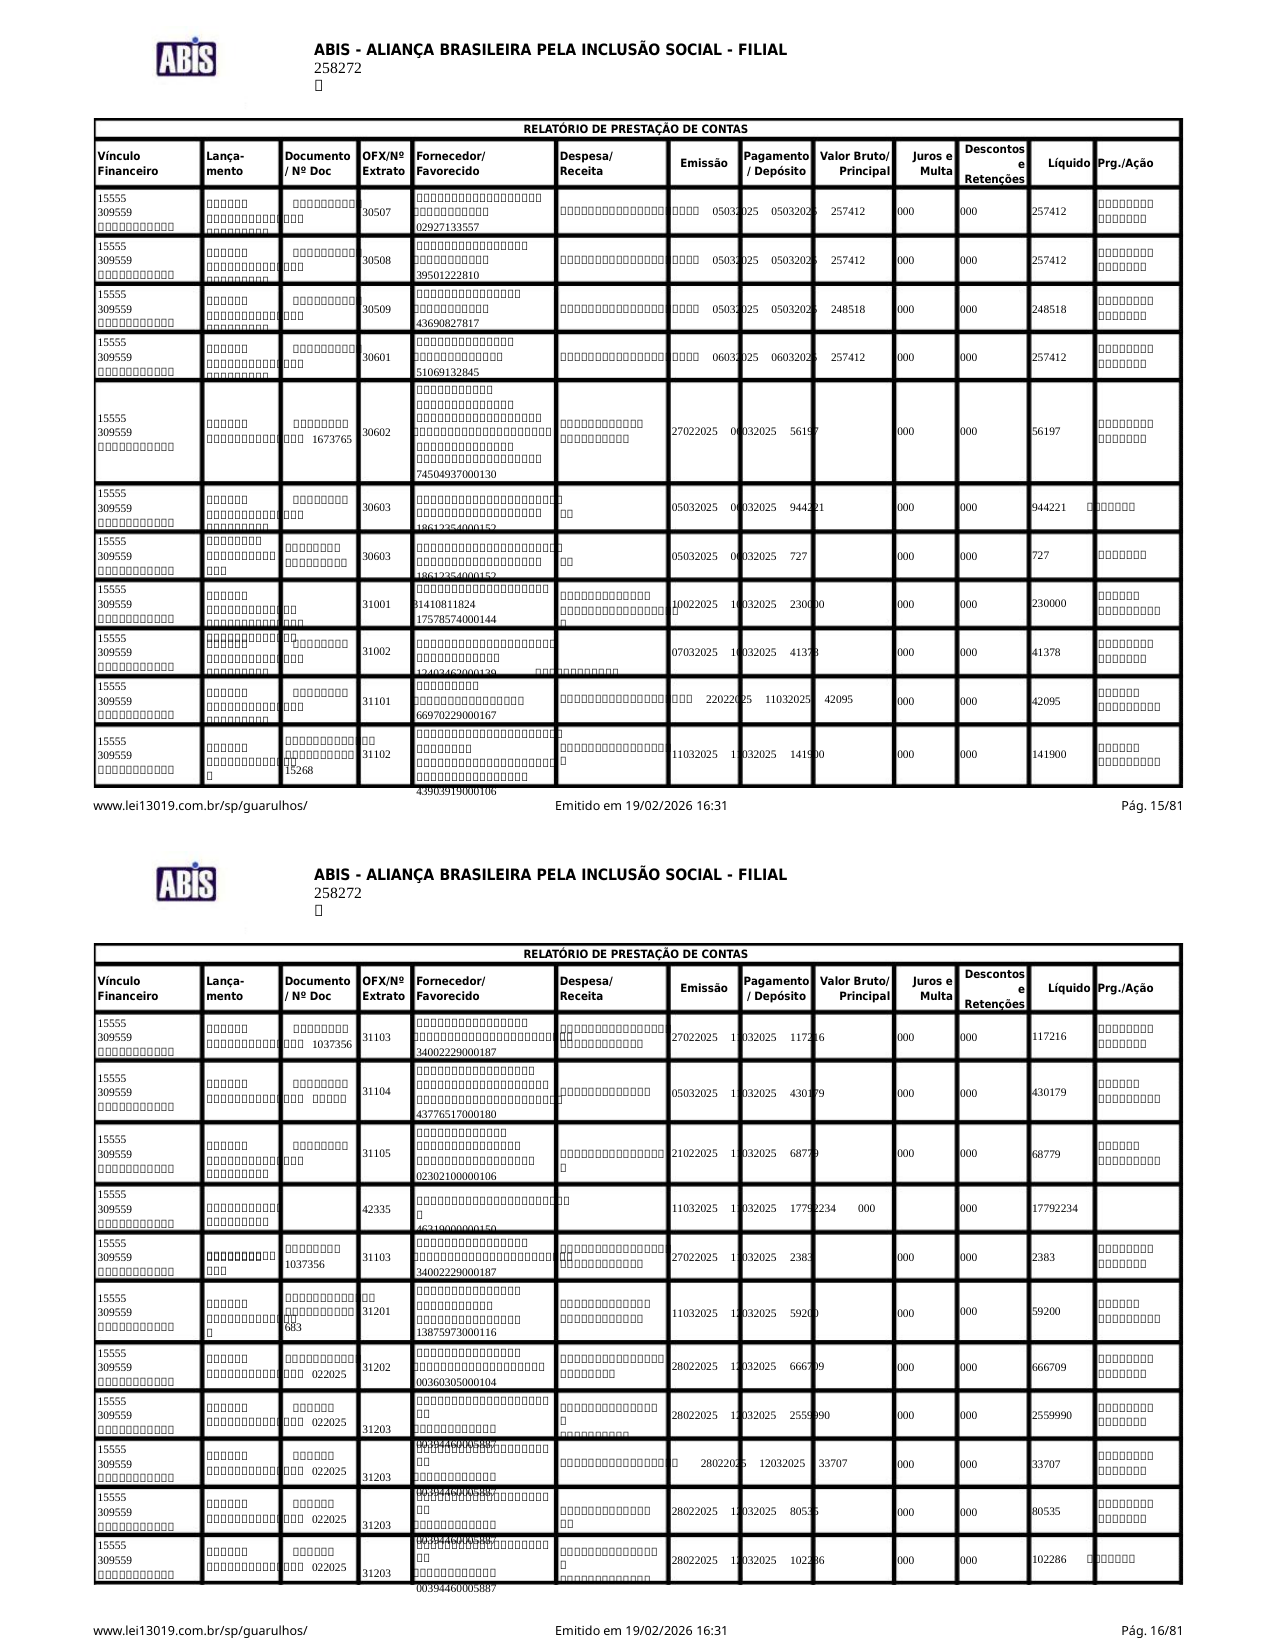

ABIS - ALIANÇA BRASILEIRA PELA INCLUSÃO SOCIAL - FILIAL


RELATÓRIO DE PRESTAÇÃO DE CONTAS
Descontos
e
Retenções
Vínculo
Financeiro
Lança-
mento
Documento
/ Nº Doc
OFX/Nº
Extrato
Fornecedor/
Favorecido
Despesa/
Receita
Pagamento
/ Depósito
Valor Bruto/
Principal
Juros e
Multa
Emissão
Líquido Prg./Ação




 

 
 


   
   
   
   










 

 
 












 

 
 






 

 
 








 

 
 




  








 
 
 



  
  
  
  










 









 








 

 
 










 
 
 
 







 

 
 


   


 













  



www.lei13019.com.br/sp/guarulhos/
Emitido em 19/02/2026 16:31
Pág. 15/81
ABIS - ALIANÇA BRASILEIRA PELA INCLUSÃO SOCIAL - FILIAL


RELATÓRIO DE PRESTAÇÃO DE CONTAS
Descontos
e
Retenções
Vínculo
Financeiro
Lança-
mento
Documento
/ Nº Doc
OFX/Nº
Extrato
Fornecedor/
Favorecido
Despesa/
Receita
Pagamento
/ Depósito
Valor Bruto/
Principal
Juros e
Multa
Emissão
Líquido Prg./Ação




 

 
 




  
  












 
 











 
 







  







 

   








 









  
  

























 


 





  
  

















 

 
 








 

 
 


   




 

 
 



  
  





 

 
 


 
www.lei13019.com.br/sp/guarulhos/
Emitido em 19/02/2026 16:31
Pág. 16/81